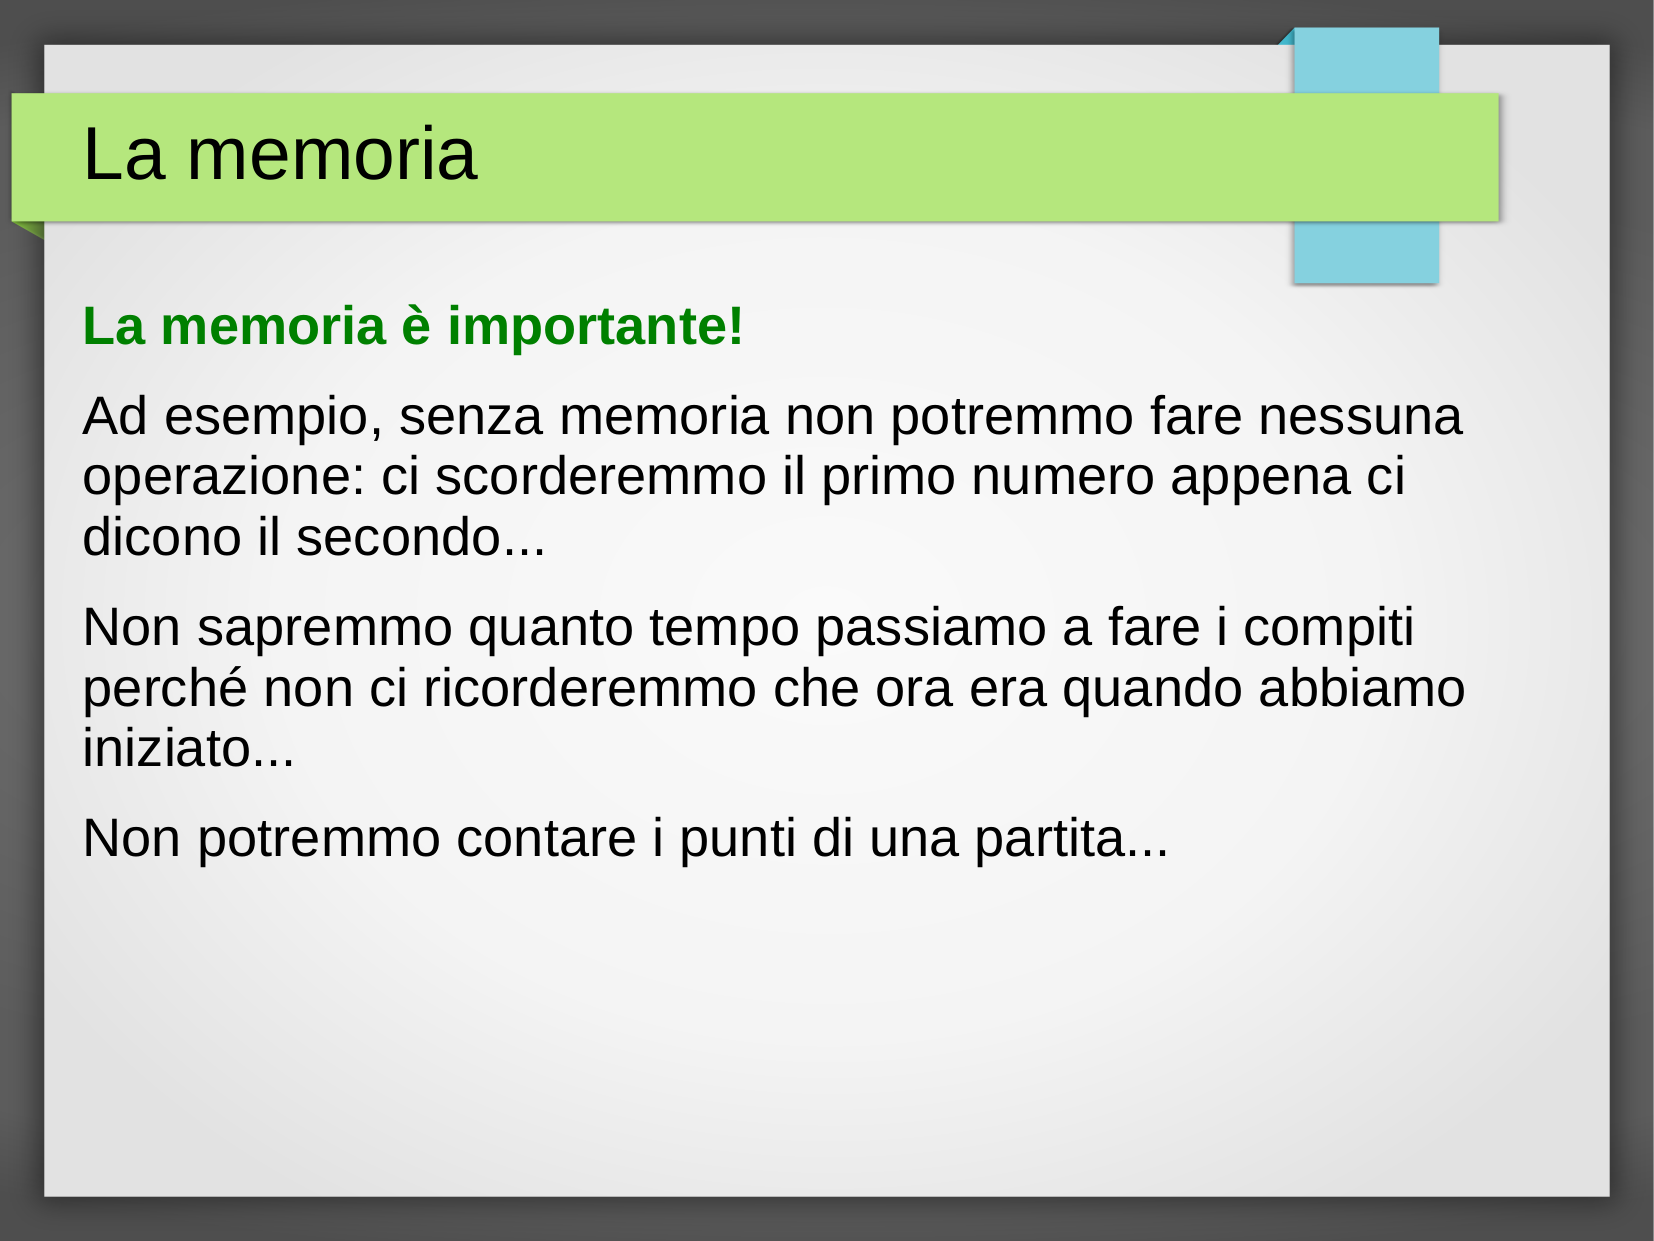

# La memoria
La memoria è importante!
Ad esempio, senza memoria non potremmo fare nessuna operazione: ci scorderemmo il primo numero appena ci dicono il secondo...
Non sapremmo quanto tempo passiamo a fare i compiti perché non ci ricorderemmo che ora era quando abbiamo iniziato...
Non potremmo contare i punti di una partita...